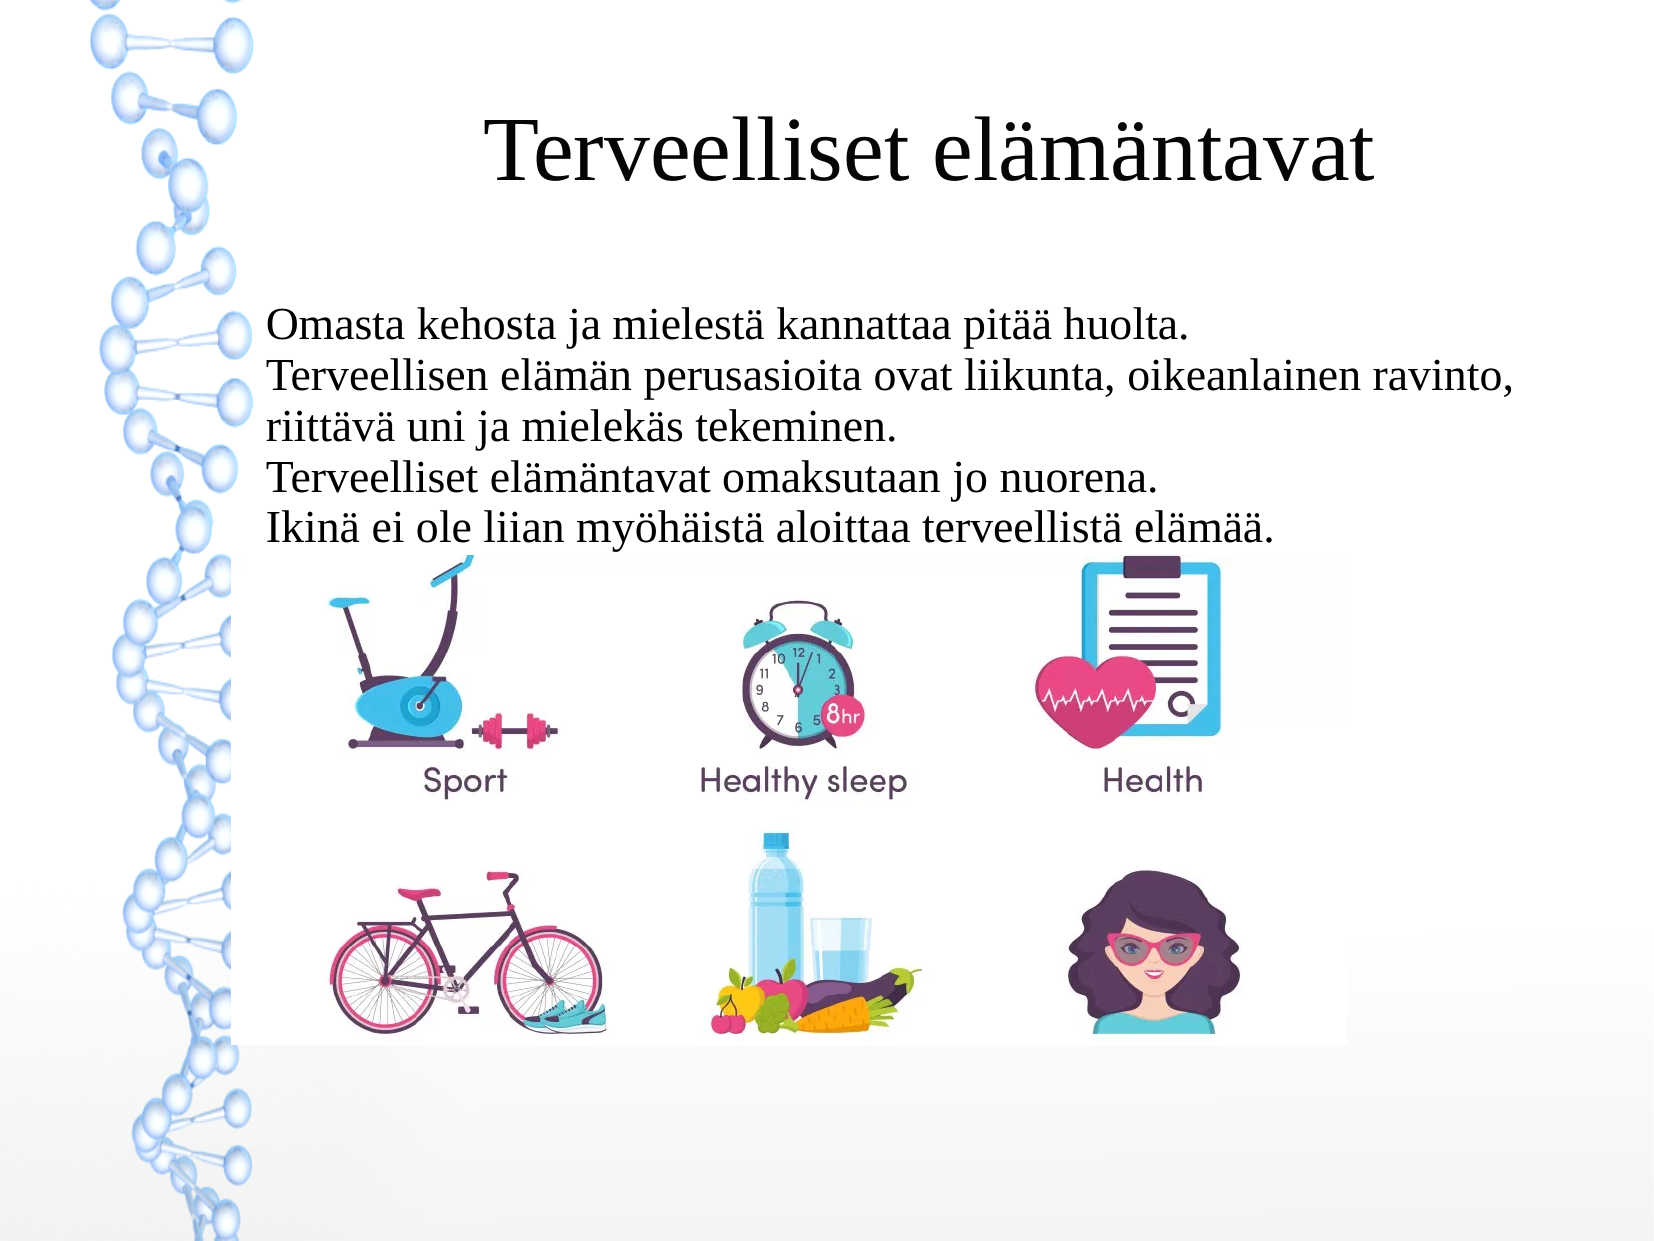

# Terveelliset elämäntavat
Omasta kehosta ja mielestä kannattaa pitää huolta.
Terveellisen elämän perusasioita ovat liikunta, oikeanlainen ravinto, riittävä uni ja mielekäs tekeminen.
Terveelliset elämäntavat omaksutaan jo nuorena.
Ikinä ei ole liian myöhäistä aloittaa terveellistä elämää.